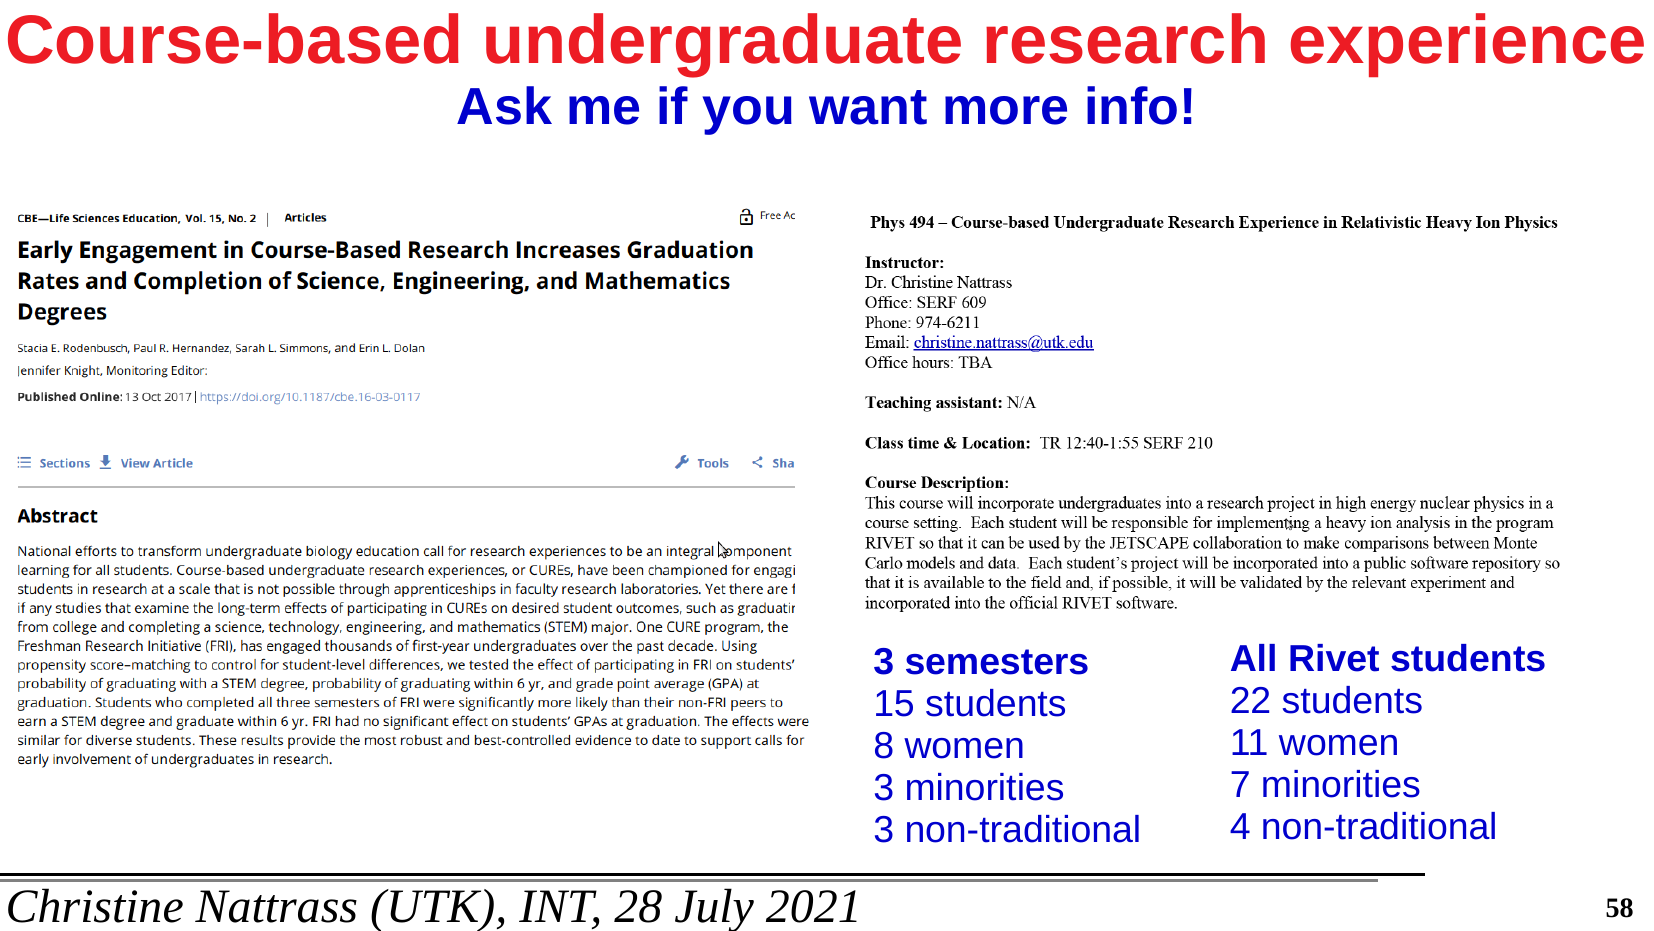

# Course-based undergraduate research experience Ask me if you want more info!
All Rivet students
22 students
11 women
7 minorities
4 non-traditional
3 semesters
15 students
8 women
3 minorities
3 non-traditional